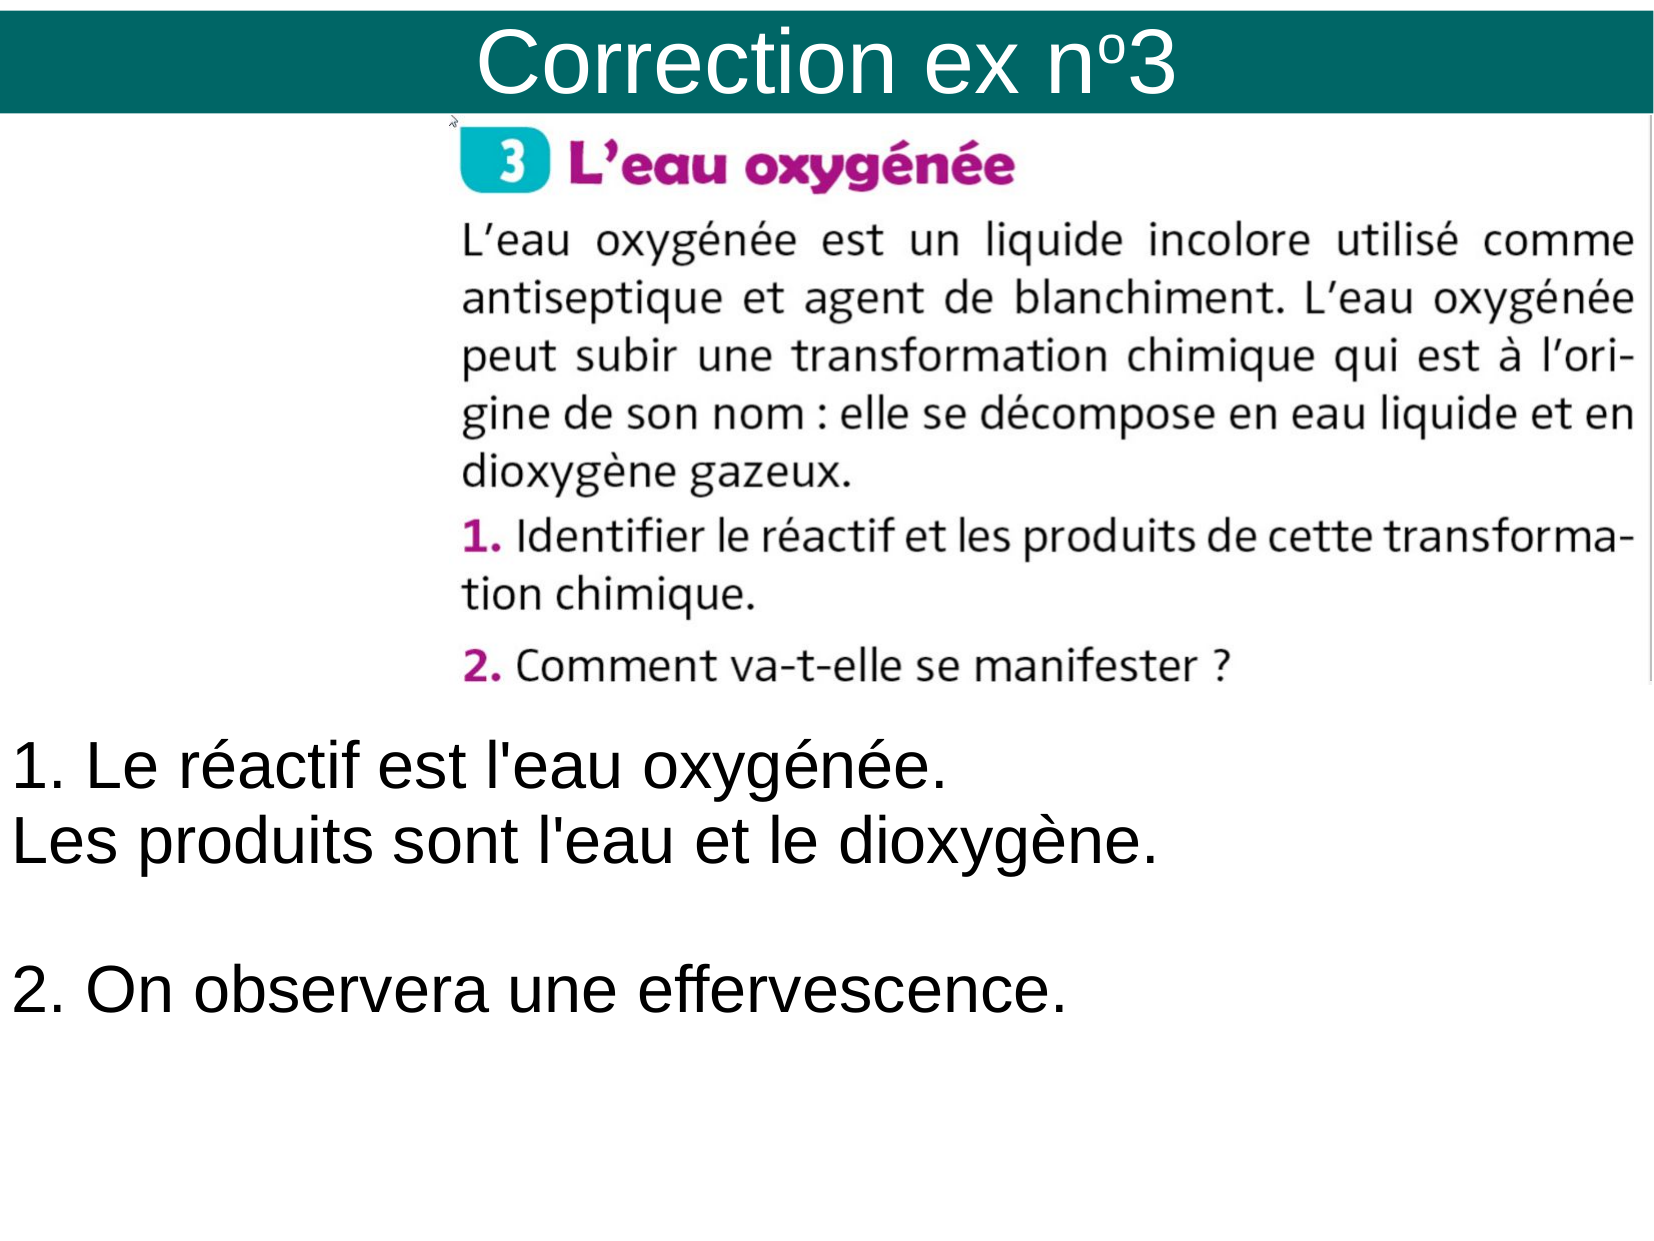

# Correction ex no3
1. Le réactif est l'eau oxygénée.
Les produits sont l'eau et le dioxygène.
2. On observera une effervescence.